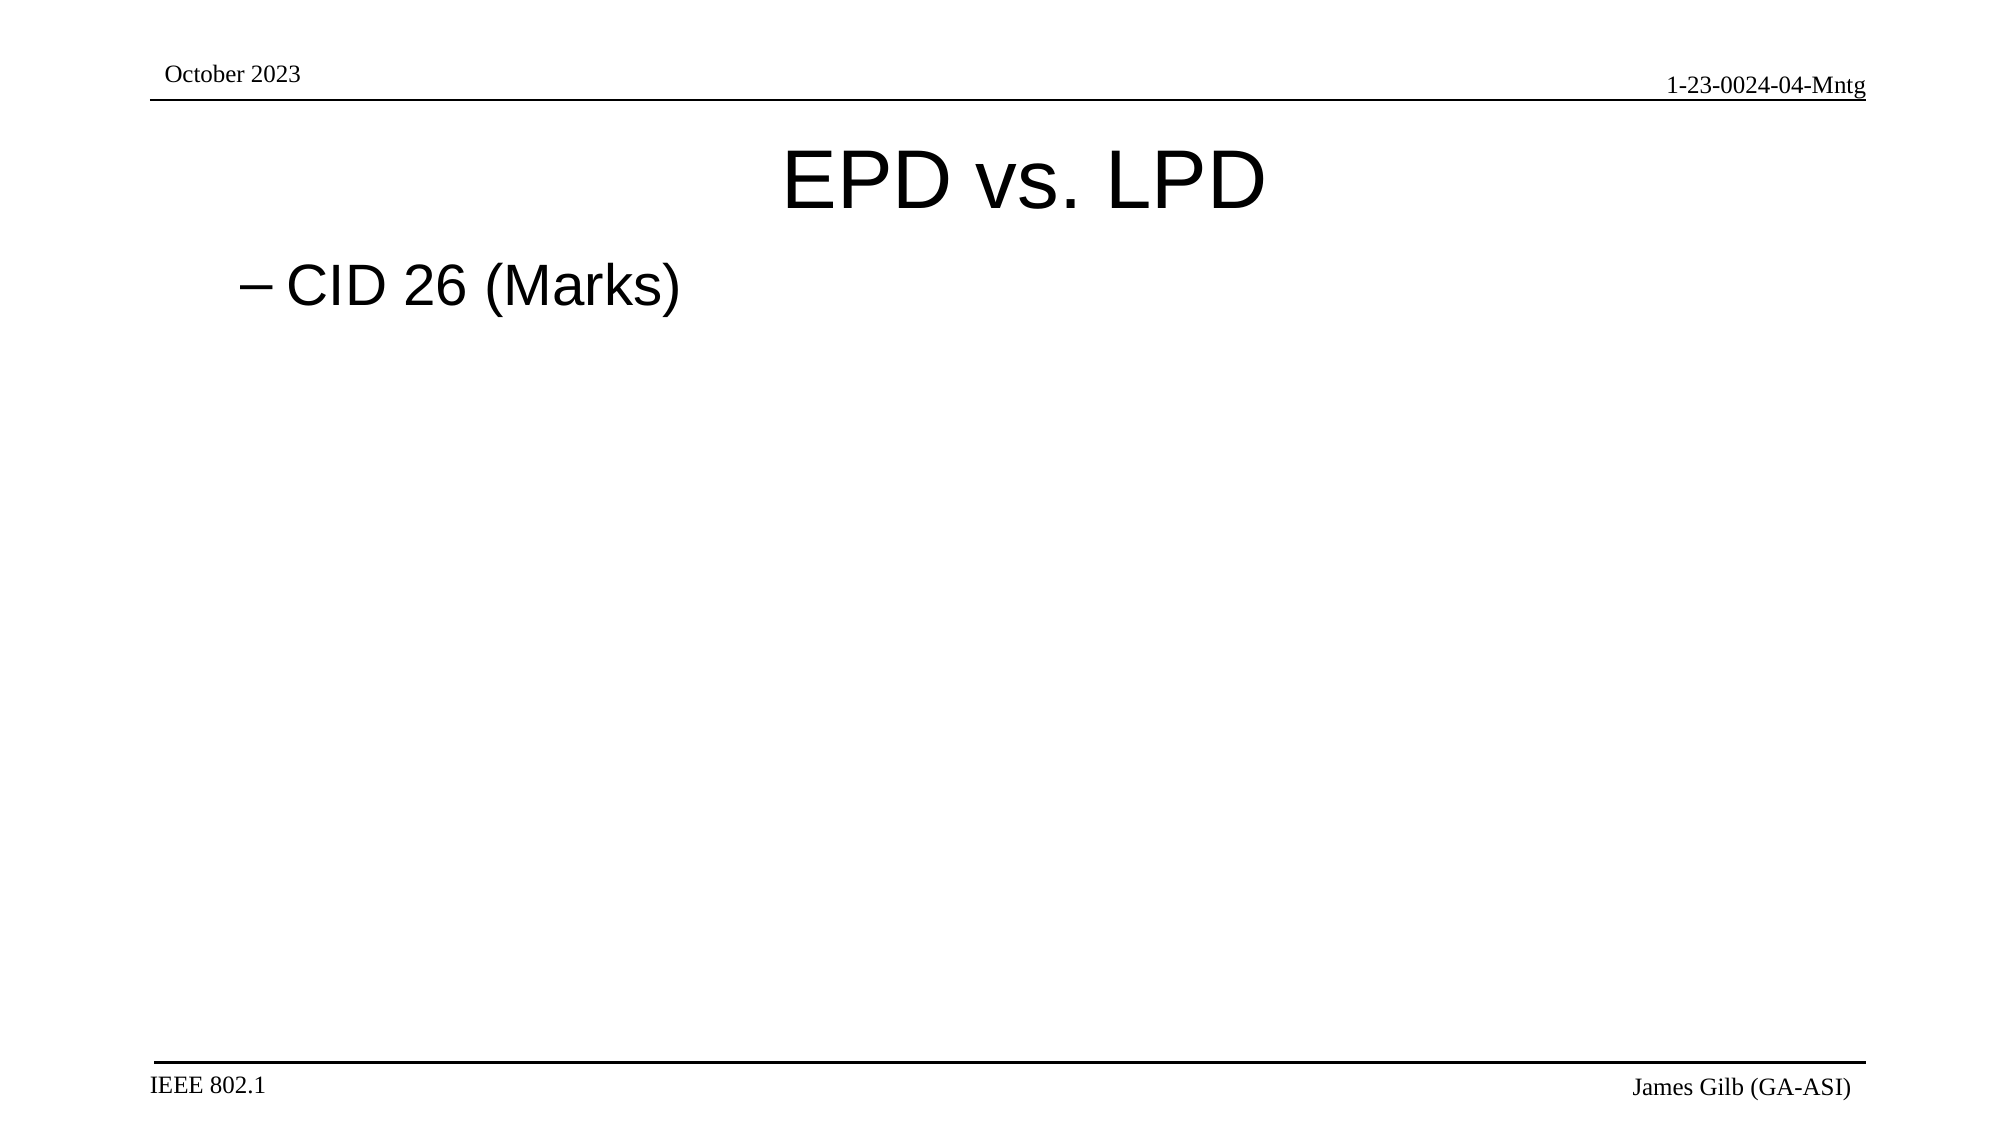

# EPD vs. LPD
CID 26 (Marks)